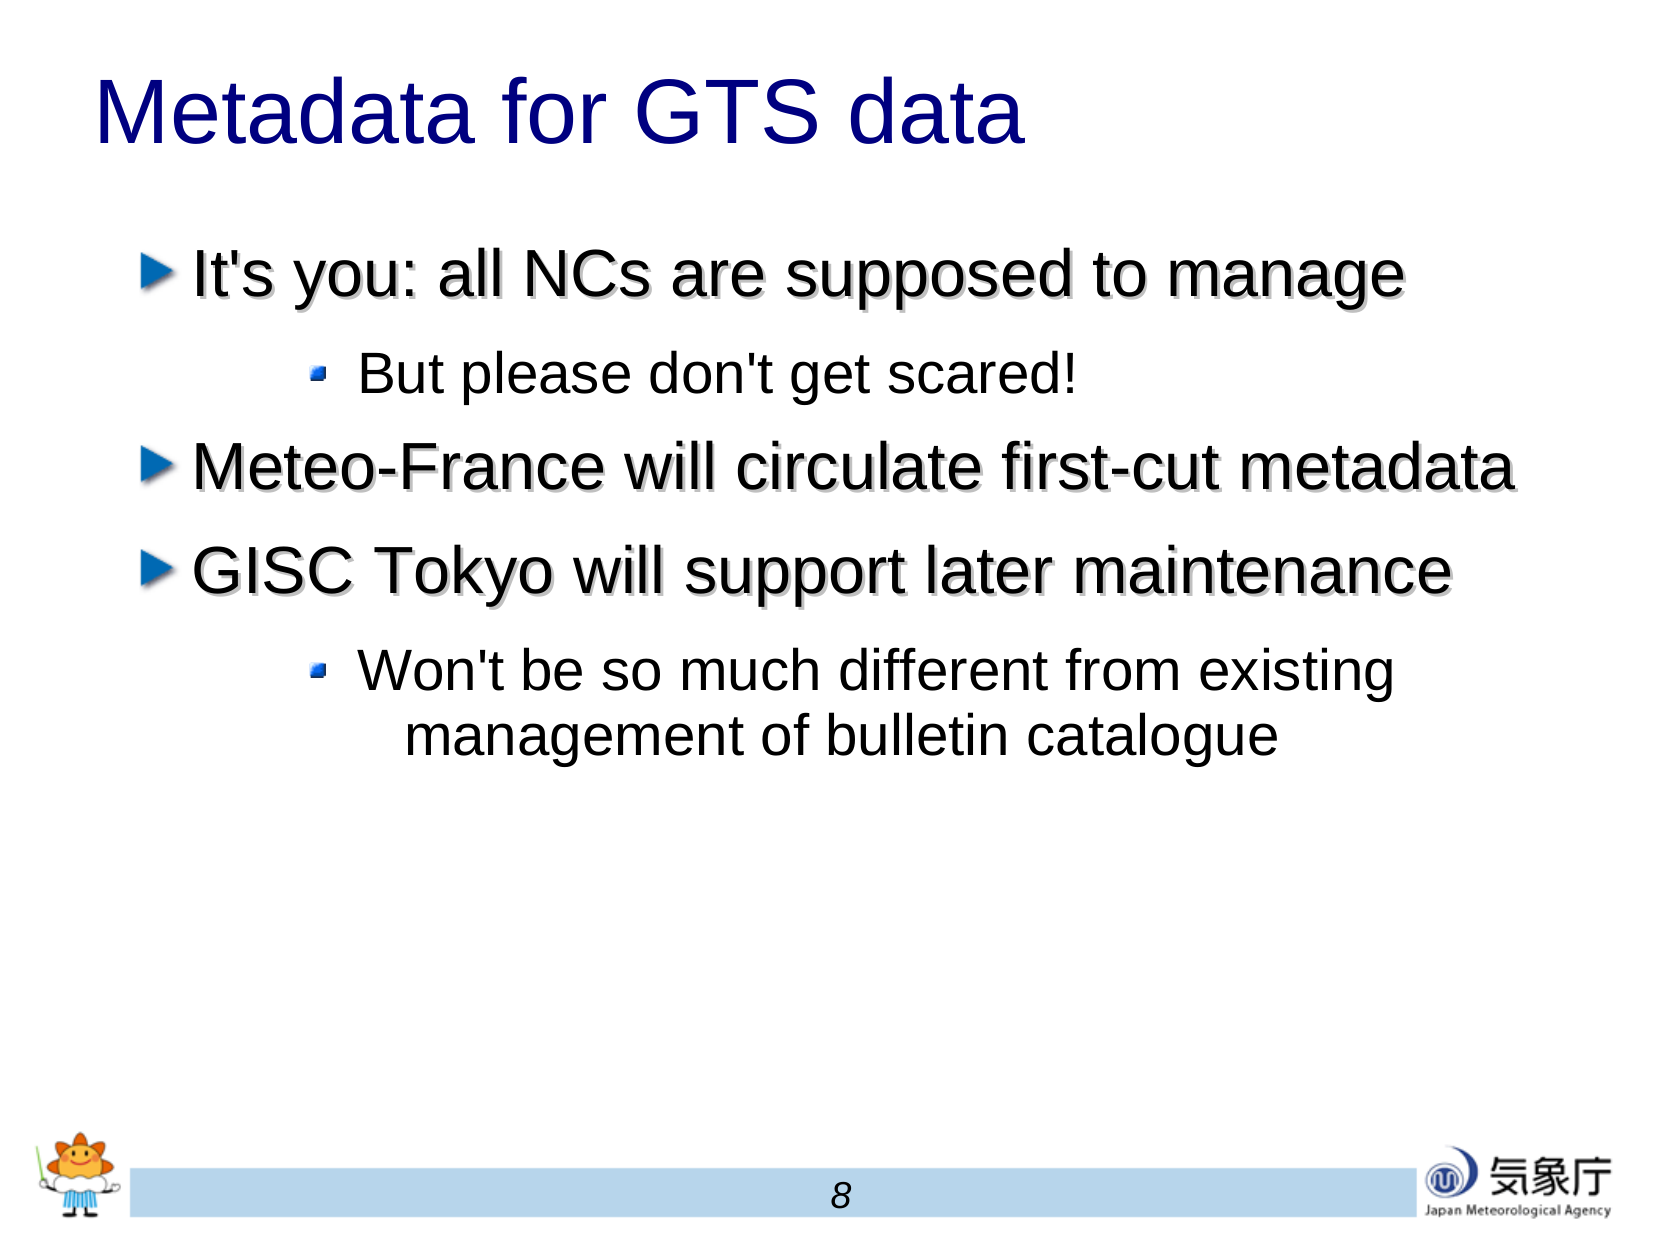

# Metadata for GTS data
It's you: all NCs are supposed to manage
But please don't get scared!
Meteo-France will circulate first-cut metadata
GISC Tokyo will support later maintenance
Won't be so much different from existing management of bulletin catalogue